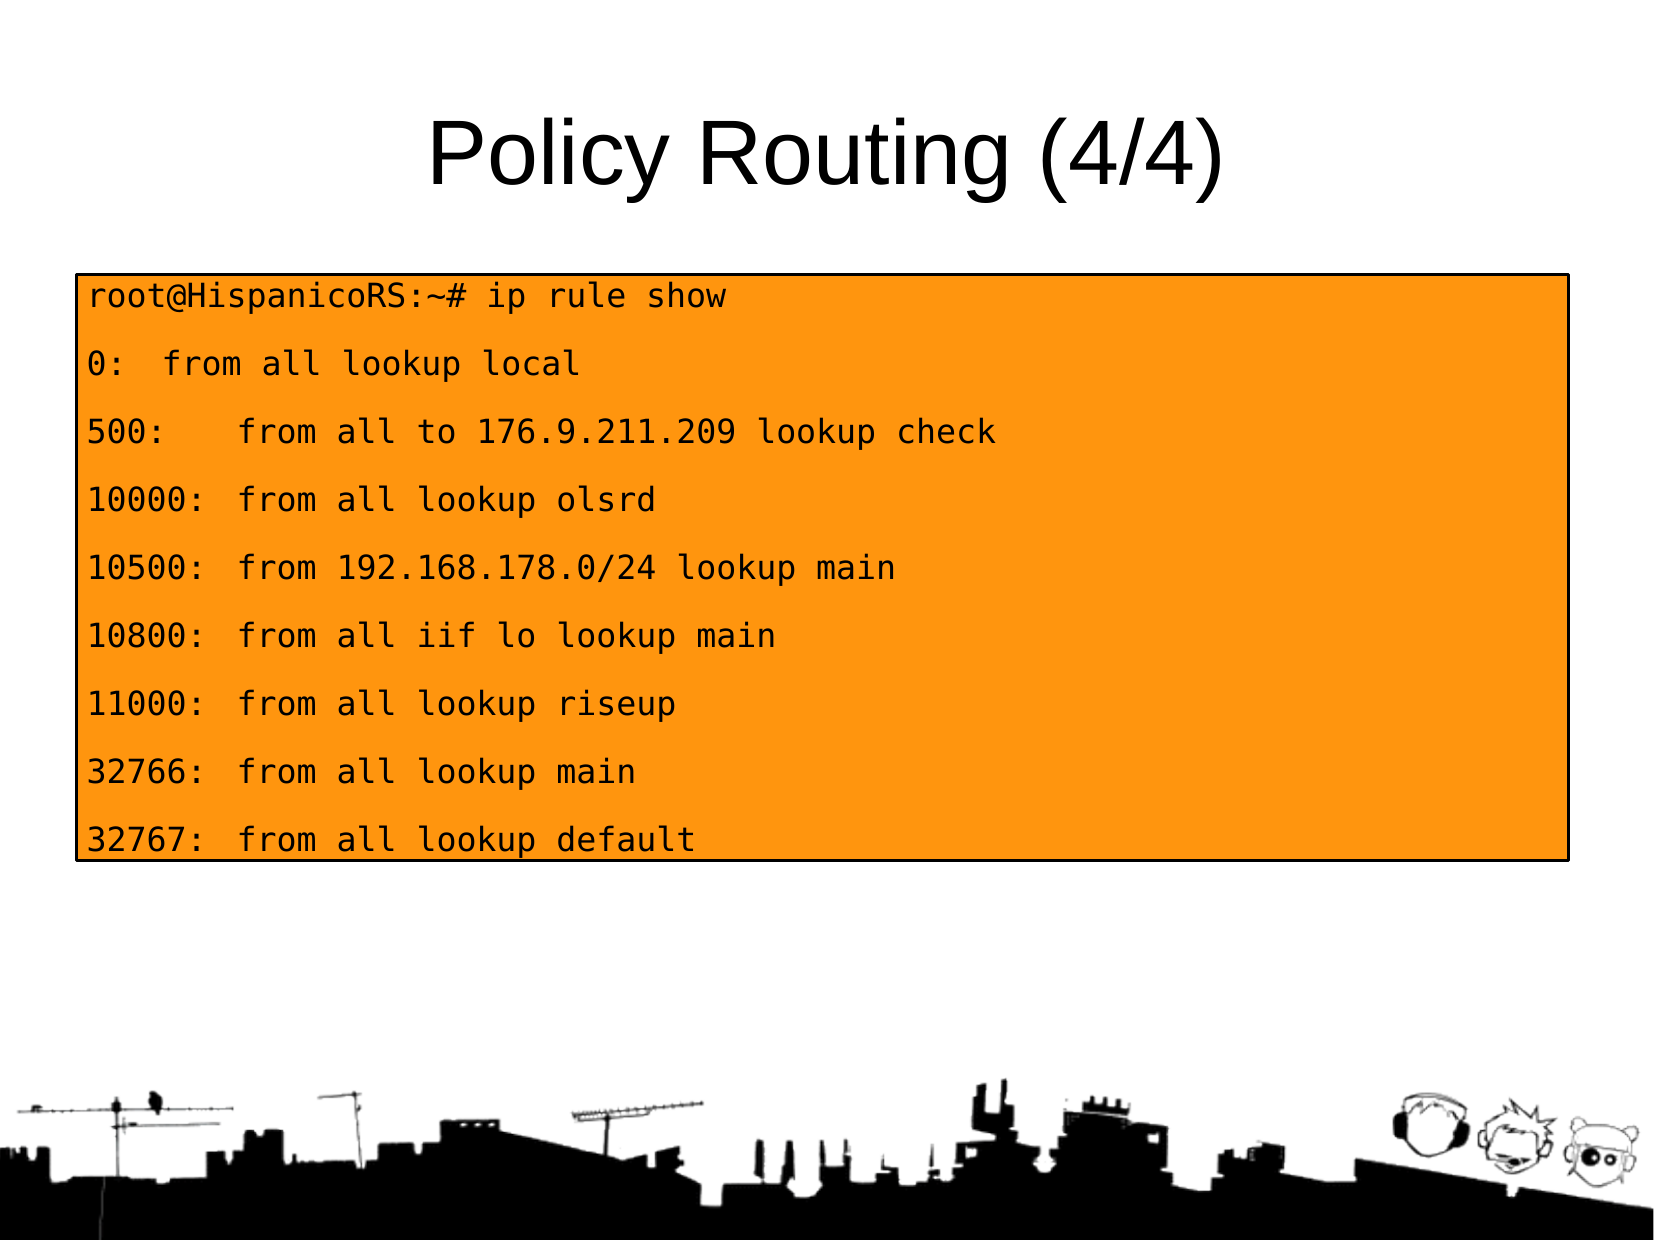

# Policy Routing (4/4)
root@HispanicoRS:~# ip rule show
0:	from all lookup local
500:	from all to 176.9.211.209 lookup check
10000:	from all lookup olsrd
10500:	from 192.168.178.0/24 lookup main
10800:	from all iif lo lookup main
11000:	from all lookup riseup
32766:	from all lookup main
32767:	from all lookup default